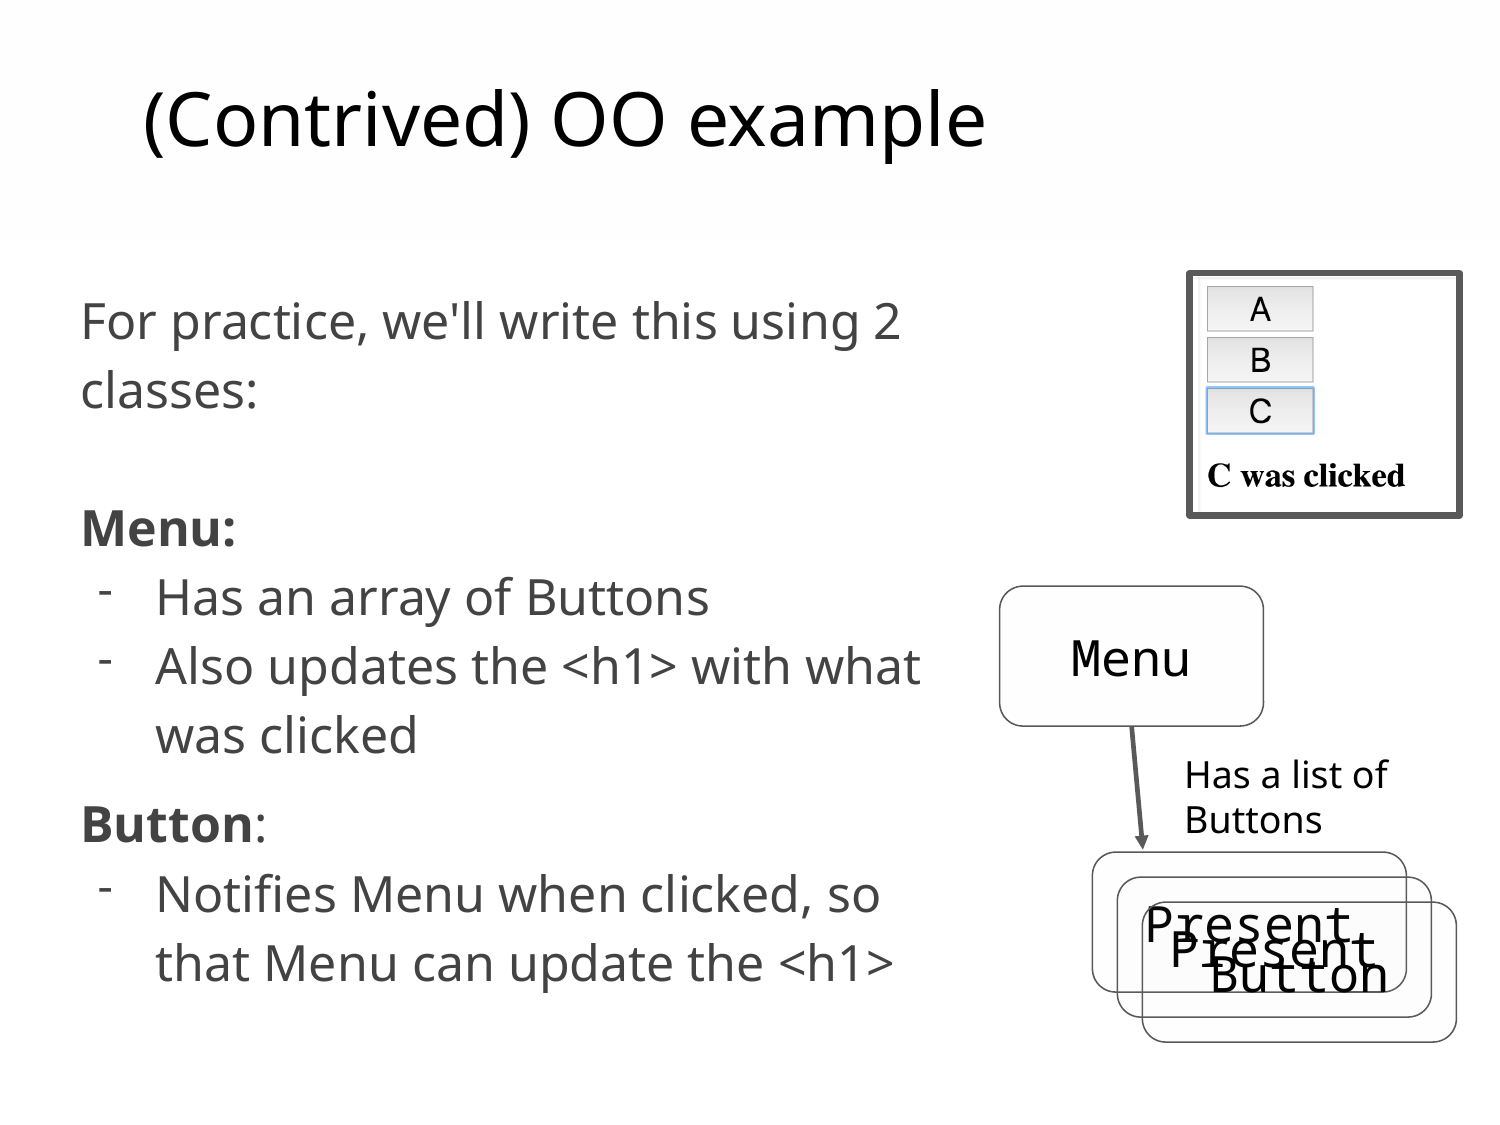

# (Contrived) OO example
For practice, we'll write this using 2 classes:
Menu:
Has an array of Buttons
Also updates the <h1> with what was clicked
Button:
Notifies Menu when clicked, so that Menu can update the <h1>
Menu
Has a list of Buttons
Present
Present
Button